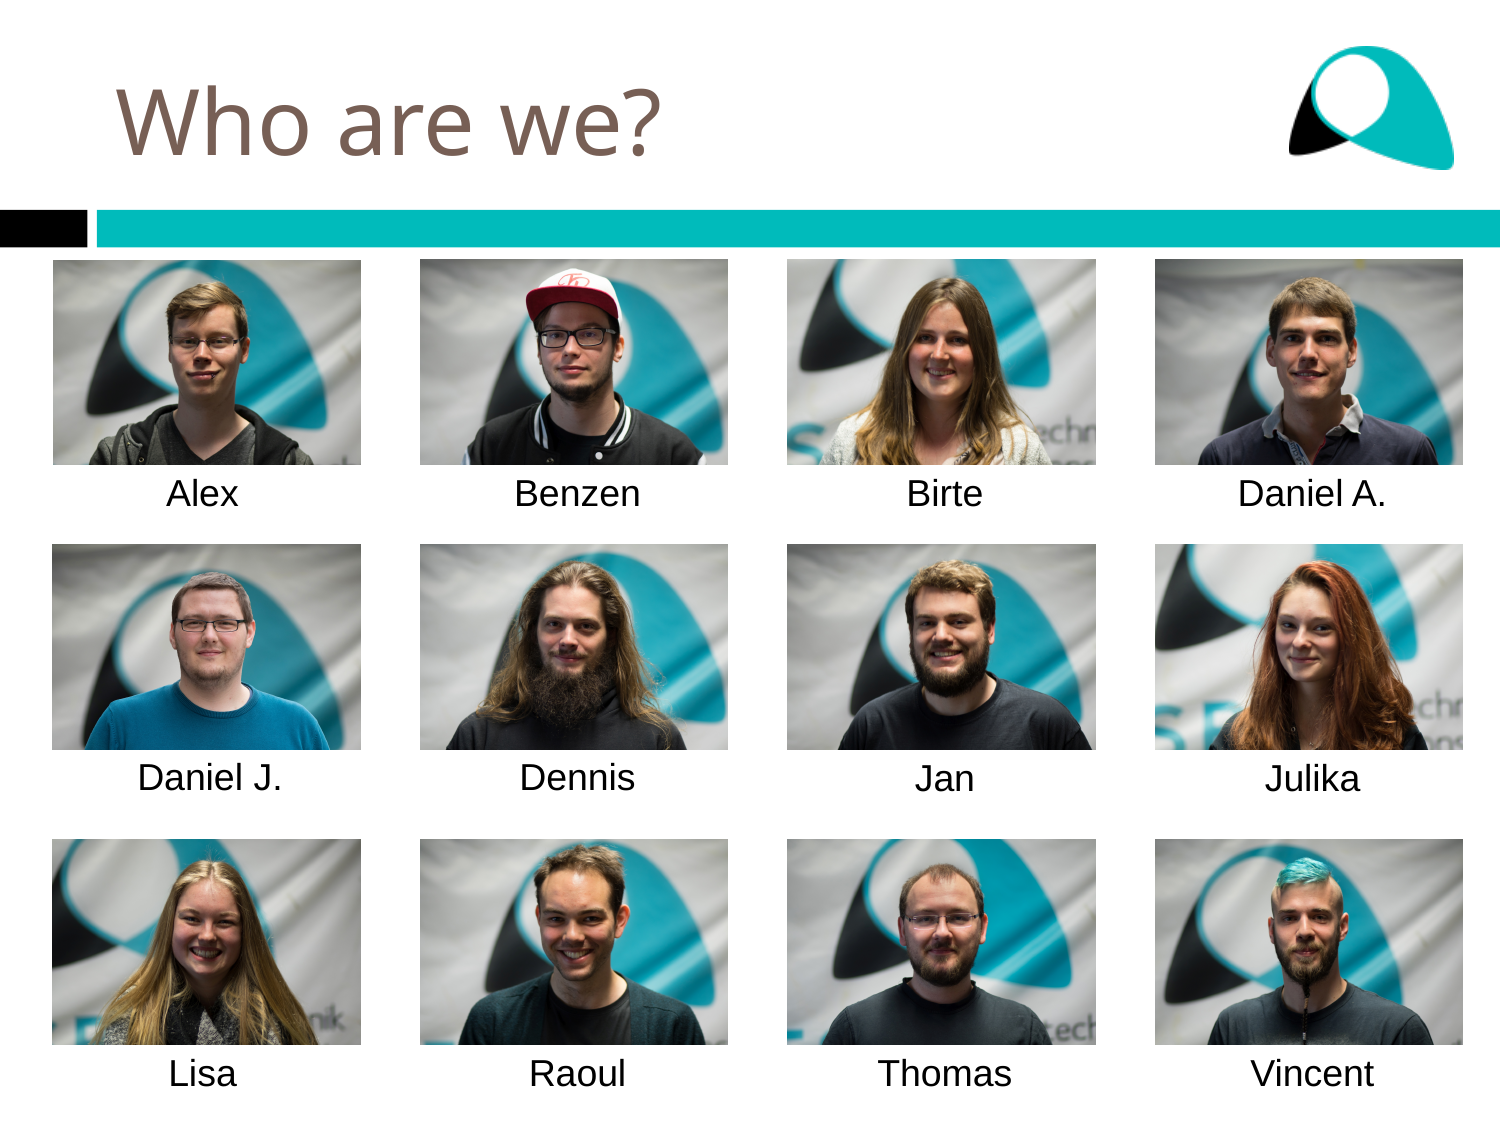

Who are we?
Benzen
Birte
Daniel A.
Alex
Daniel J.
Dennis
Jan
Julika
Lisa
Raoul
Thomas
Vincent